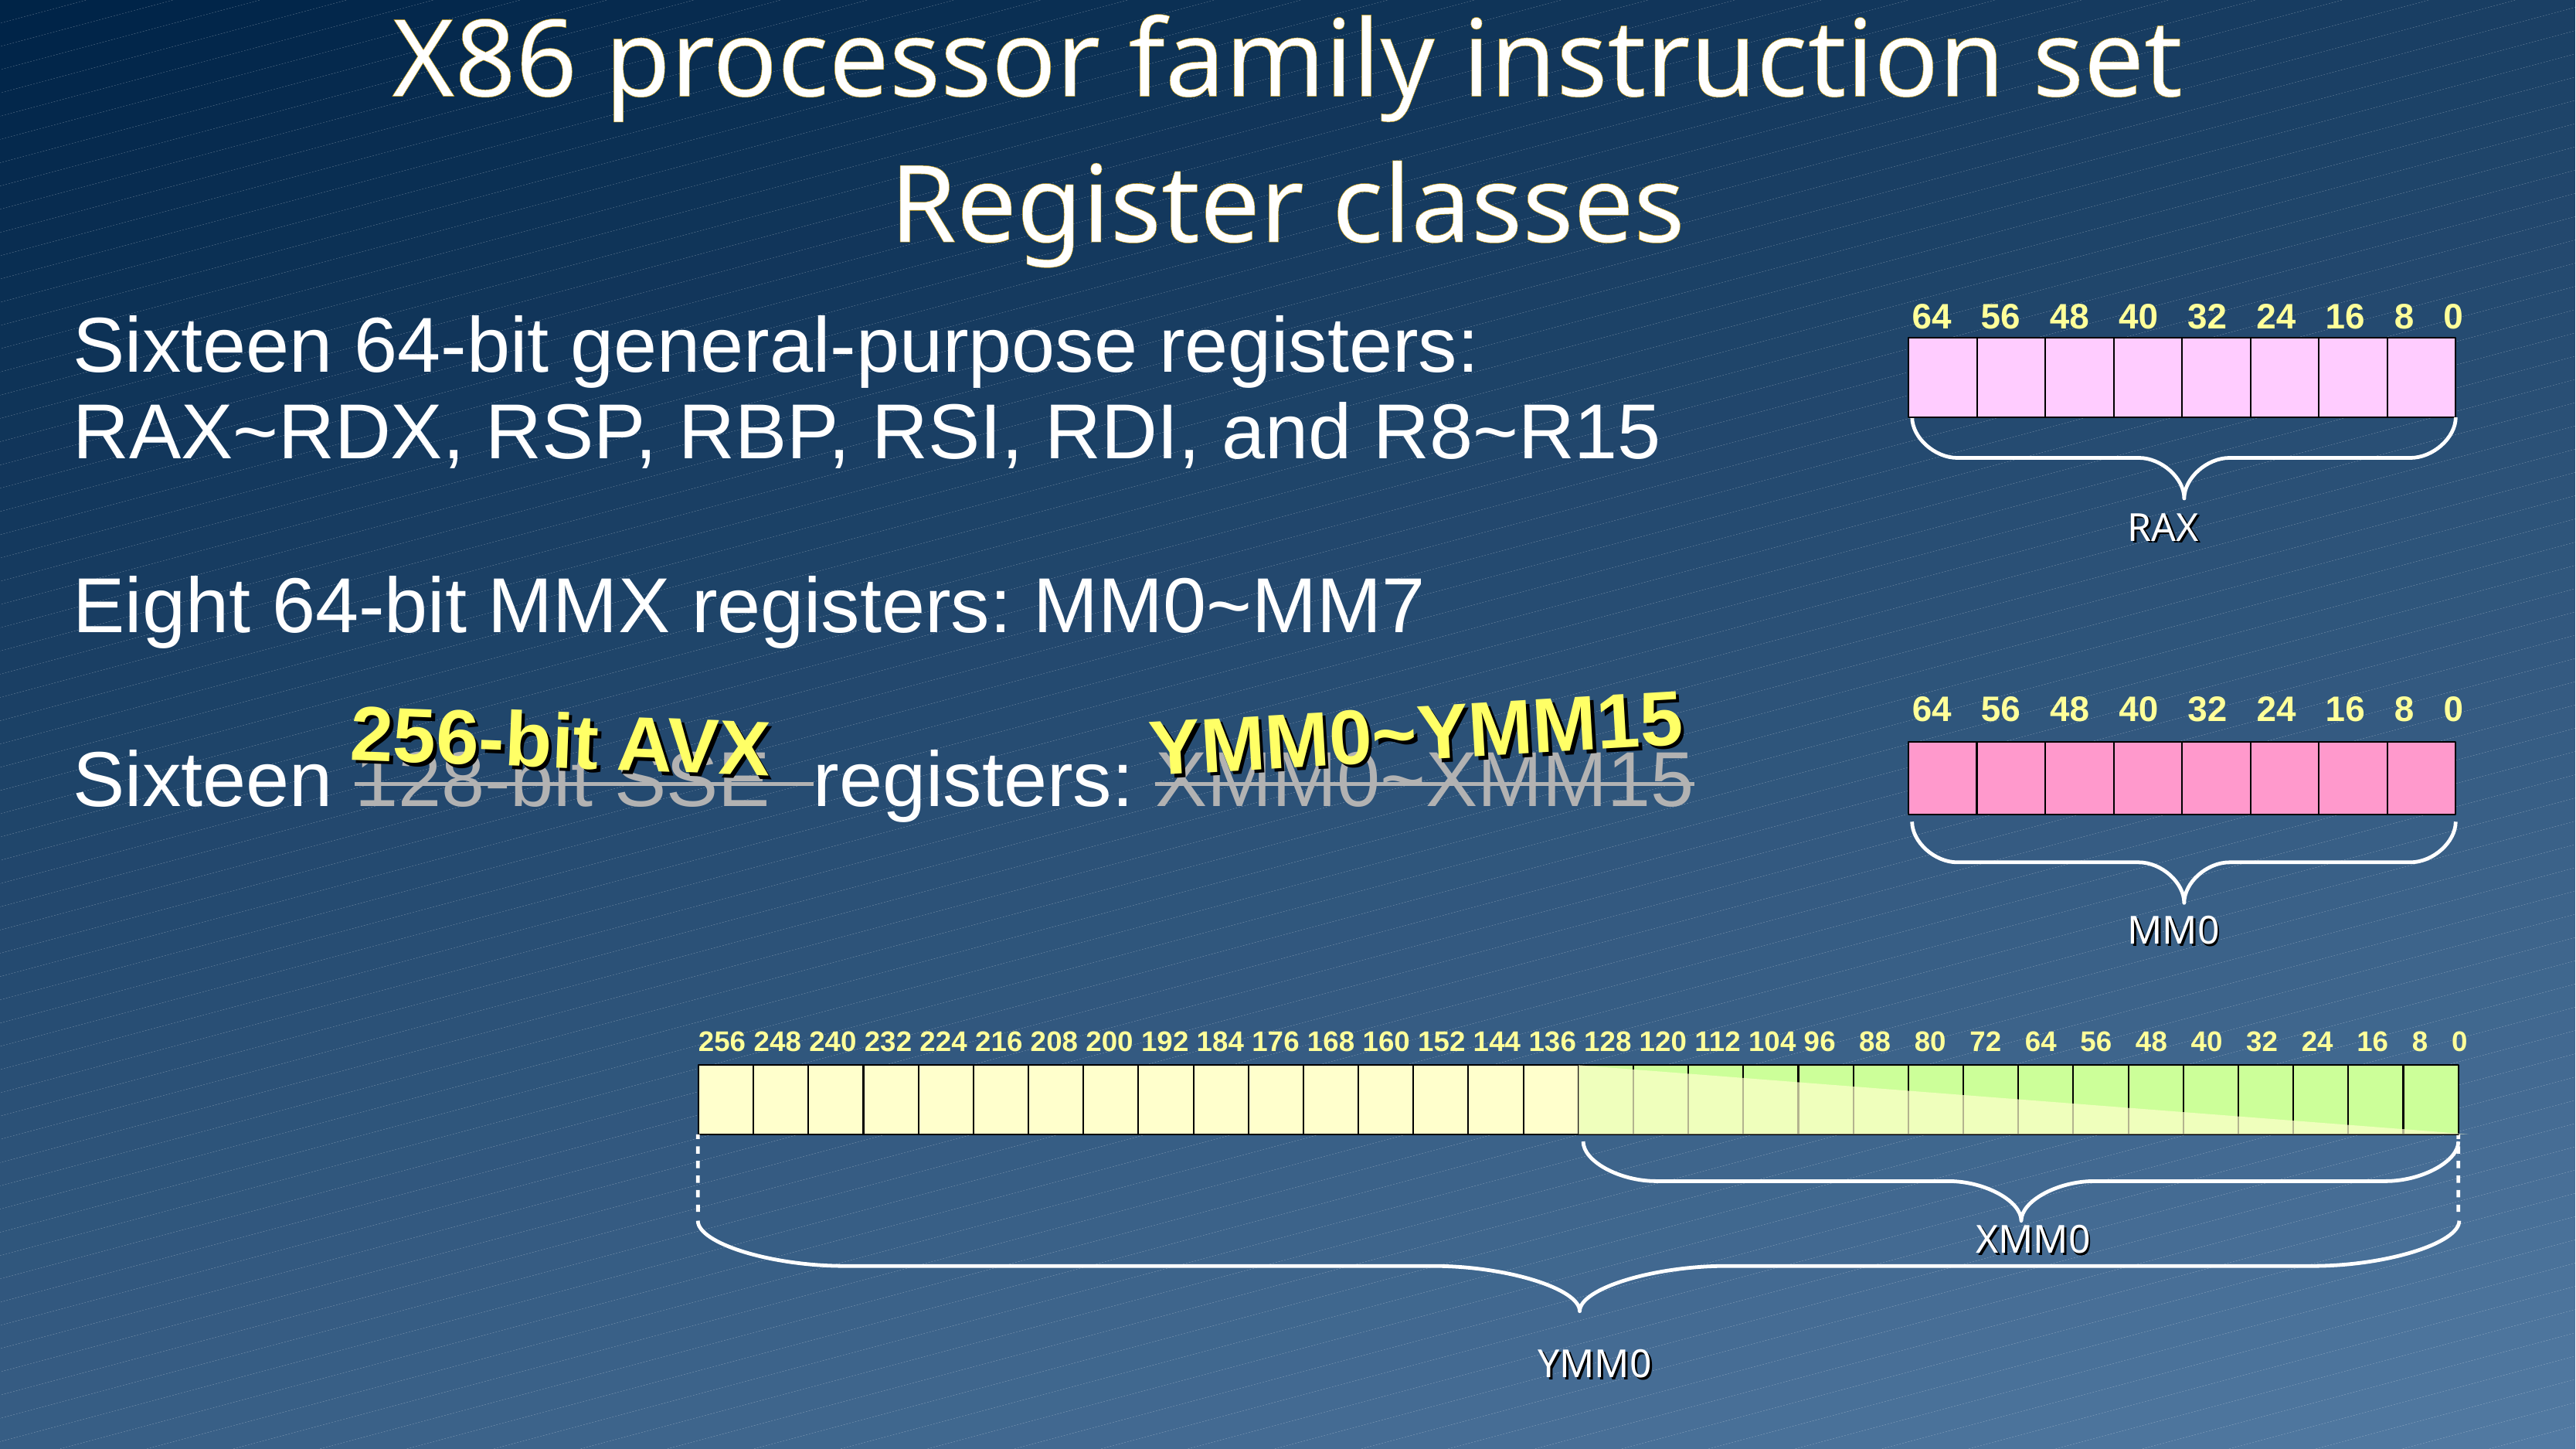

# X86 processor family instruction set Register classes
64 56 48 40 32 24 16 8 0
Sixteen 64-bit general-purpose registers:
RAX~RDX, RSP, RBP, RSI, RDI, and R8~R15
Eight 64-bit MMX registers: MM0~MM7
Sixteen 128-bit SSE registers: XMM0~XMM15
 RAX
YMM0~YMM15
64 56 48 40 32 24 16 8 0
256-bit AVX
 MM0
256 248 240 232 224 216 208 200 192 184 176 168 160 152 144 136 128 120 112 104 96 88 80 72 64 56 48 40 32 24 16 8 0
 XMM0
 YMM0